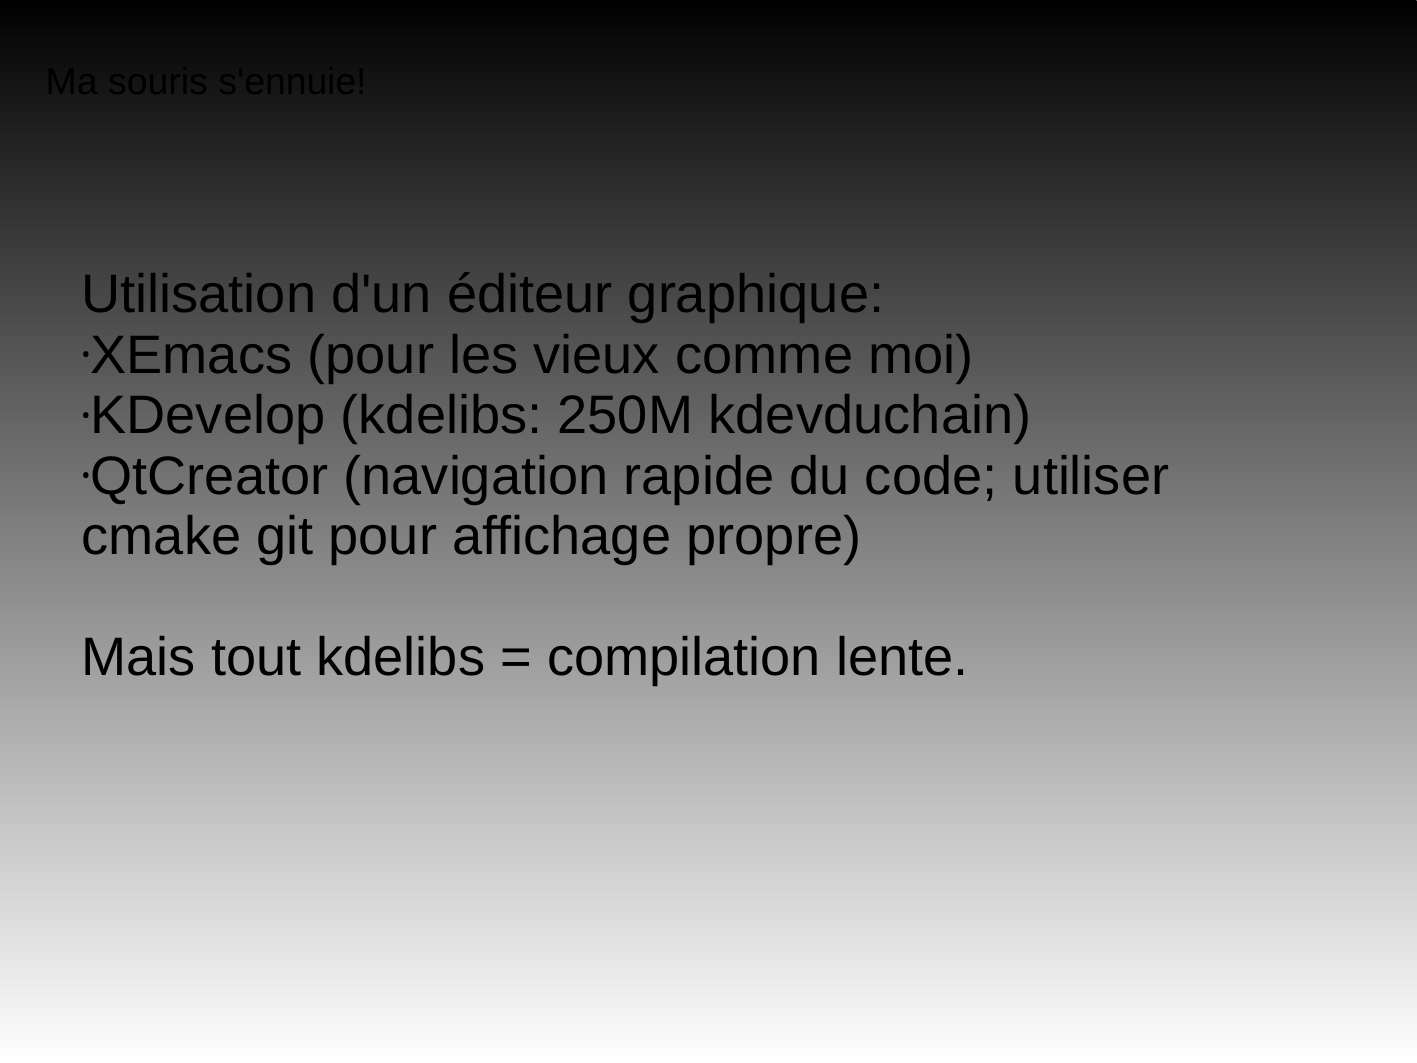

Ma souris s'ennuie!
Utilisation d'un éditeur graphique:
XEmacs (pour les vieux comme moi)
KDevelop (kdelibs: 250M kdevduchain)
QtCreator (navigation rapide du code; utiliser cmake git pour affichage propre)
Mais tout kdelibs = compilation lente.